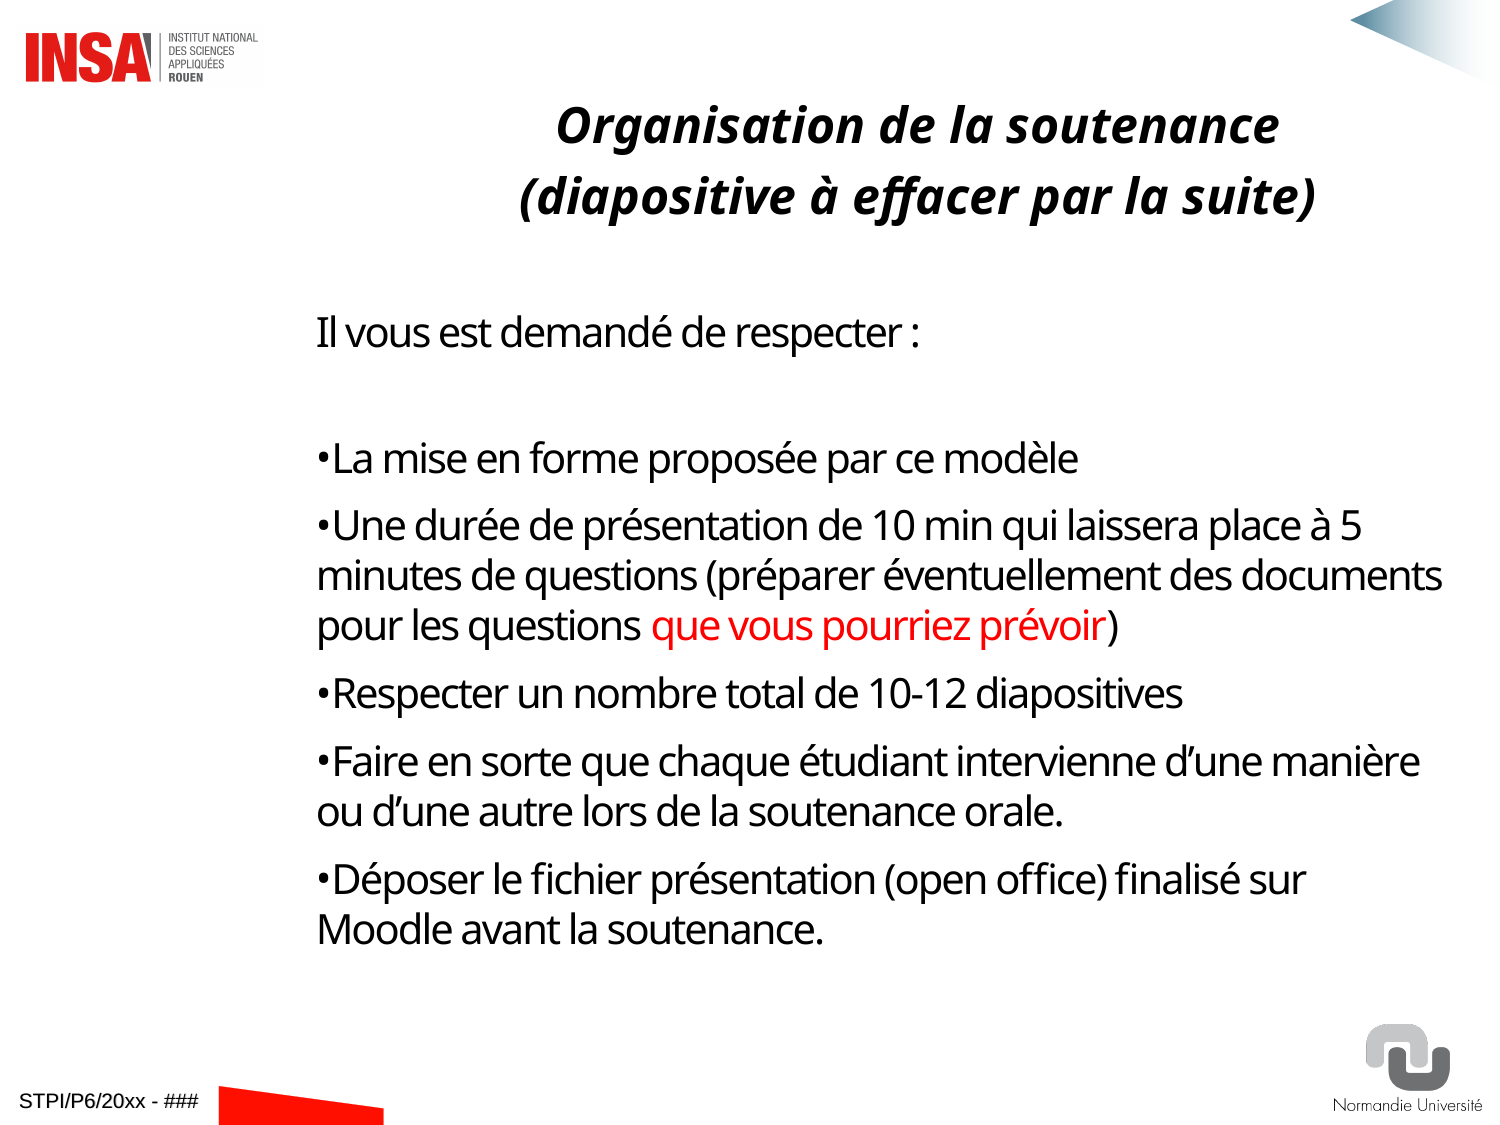

Organisation de la soutenance
(diapositive à effacer par la suite)
Il vous est demandé de respecter :
La mise en forme proposée par ce modèle
Une durée de présentation de 10 min qui laissera place à 5 minutes de questions (préparer éventuellement des documents pour les questions que vous pourriez prévoir)
Respecter un nombre total de 10-12 diapositives
Faire en sorte que chaque étudiant intervienne d’une manière ou d’une autre lors de la soutenance orale.
Déposer le fichier présentation (open office) finalisé sur Moodle avant la soutenance.